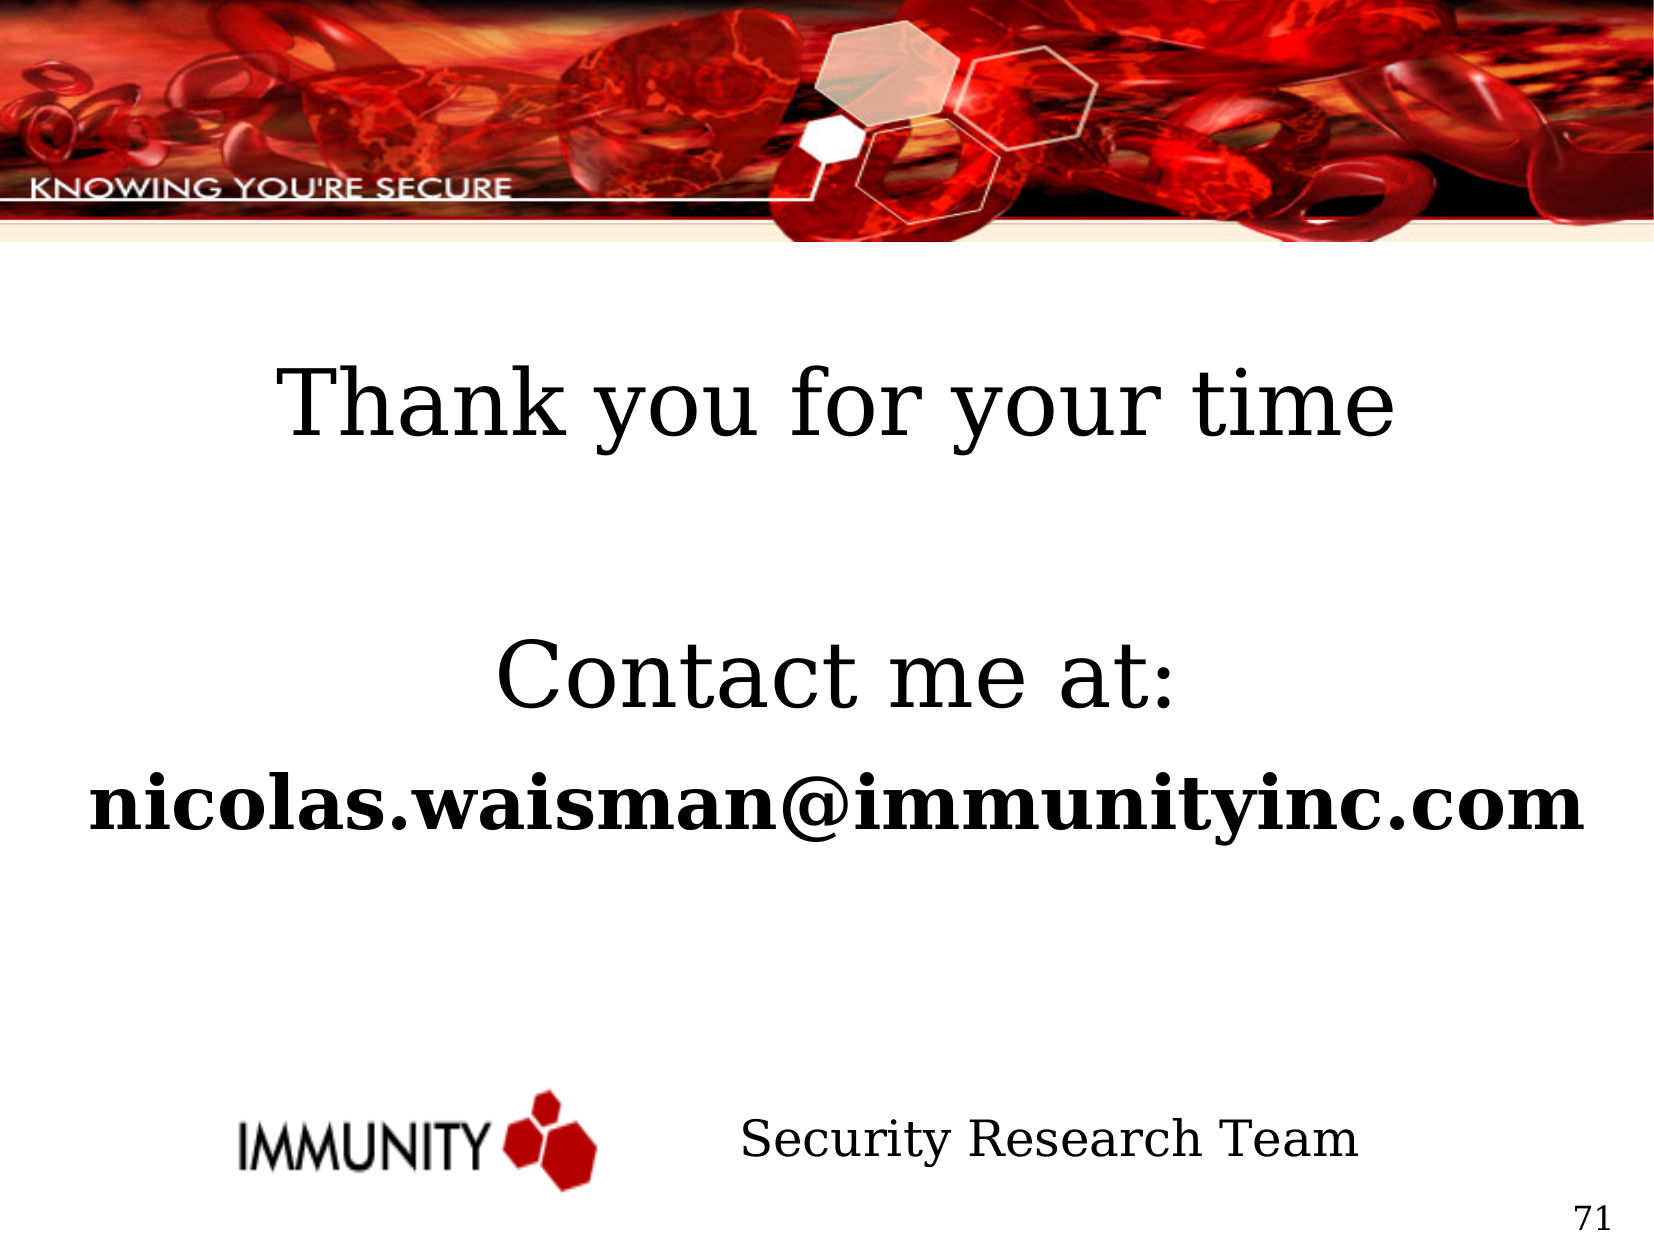

# Thank you for your time
Contact me at:
nicolas.waisman@immunityinc.com
Security Research Team